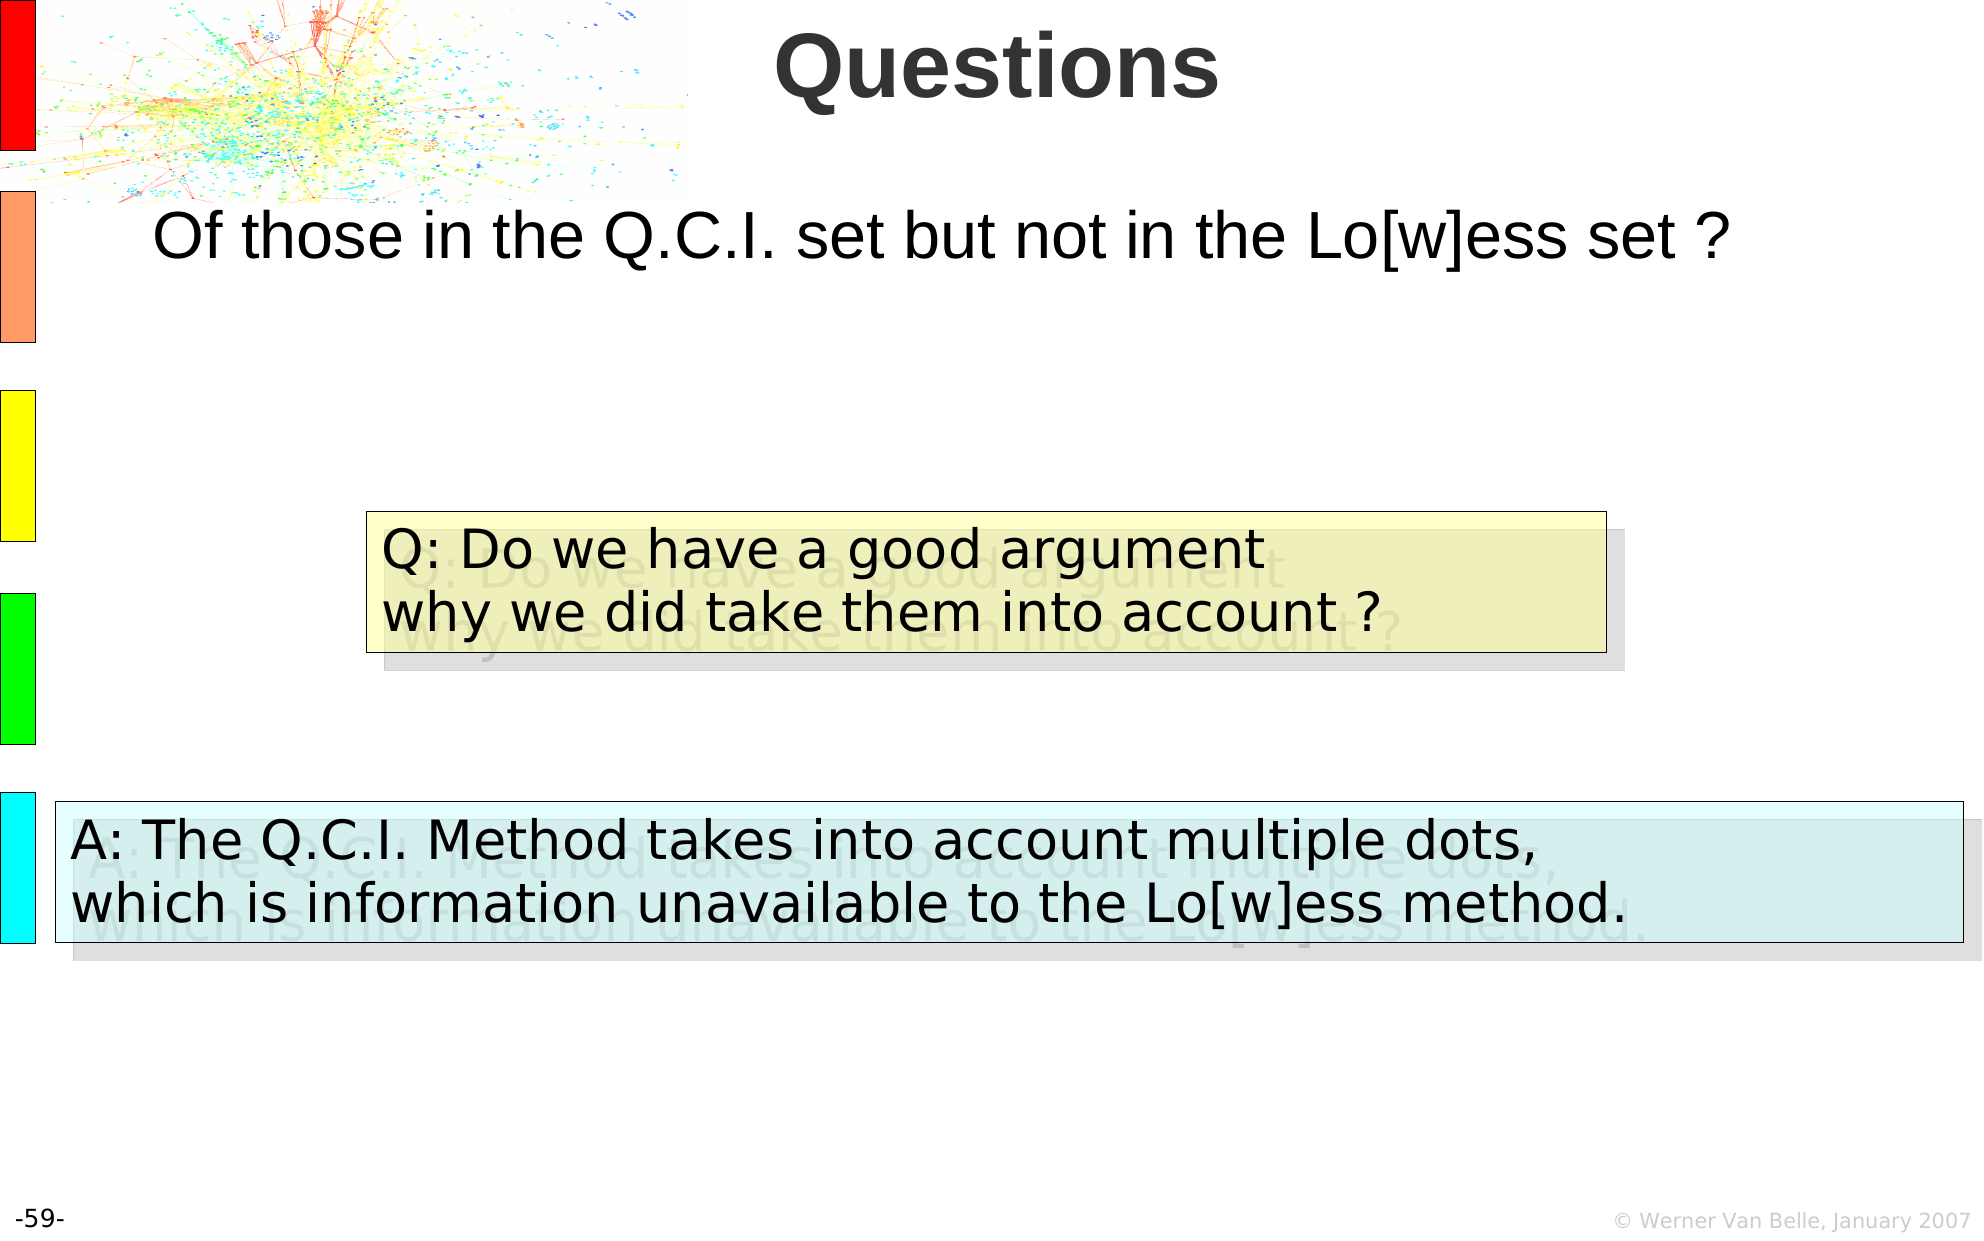

# Questions
Of those in the Q.C.I. set but not in the Lo[w]ess set ?
Q: Do we have a good argument
why we did take them into account ?
A: The Q.C.I. Method takes into account multiple dots,
which is information unavailable to the Lo[w]ess method.